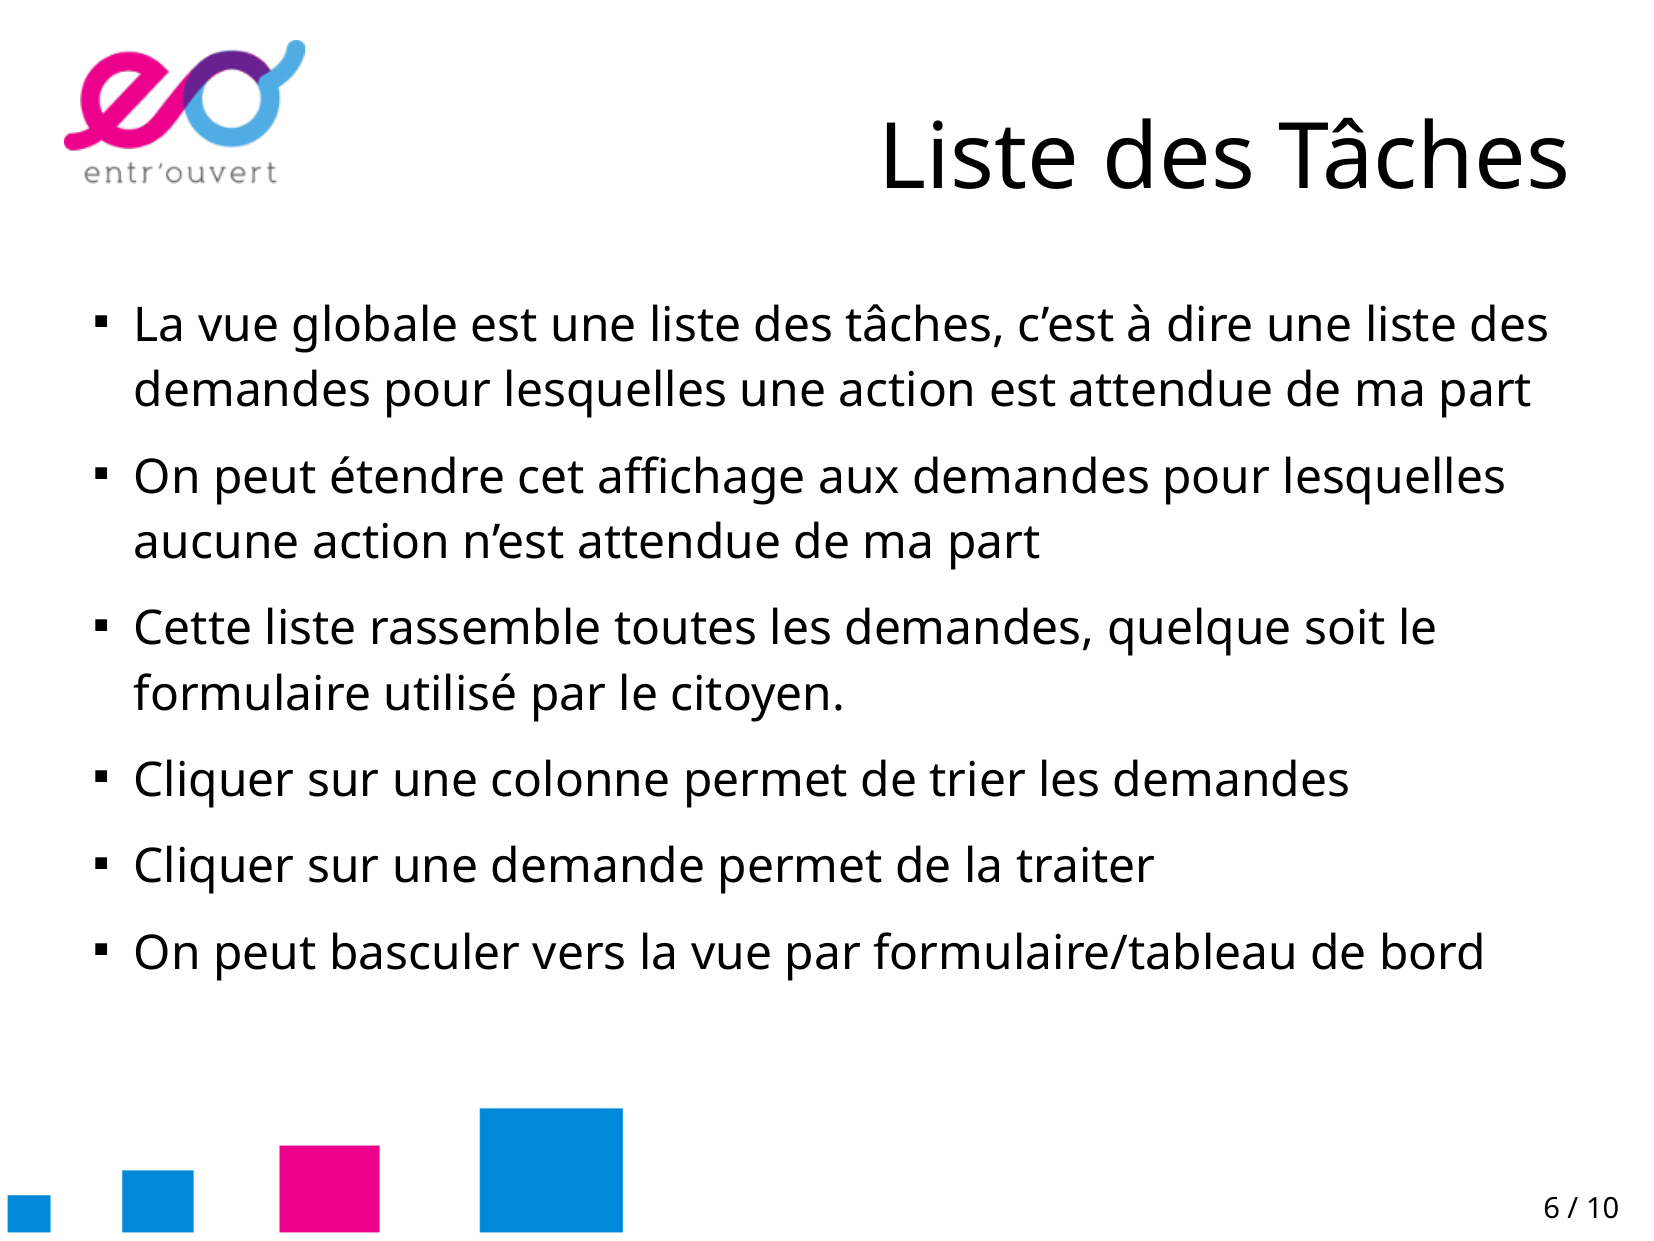

# Liste des Tâches
La vue globale est une liste des tâches, c’est à dire une liste des demandes pour lesquelles une action est attendue de ma part
On peut étendre cet affichage aux demandes pour lesquelles aucune action n’est attendue de ma part
Cette liste rassemble toutes les demandes, quelque soit le formulaire utilisé par le citoyen.
Cliquer sur une colonne permet de trier les demandes
Cliquer sur une demande permet de la traiter
On peut basculer vers la vue par formulaire/tableau de bord
6